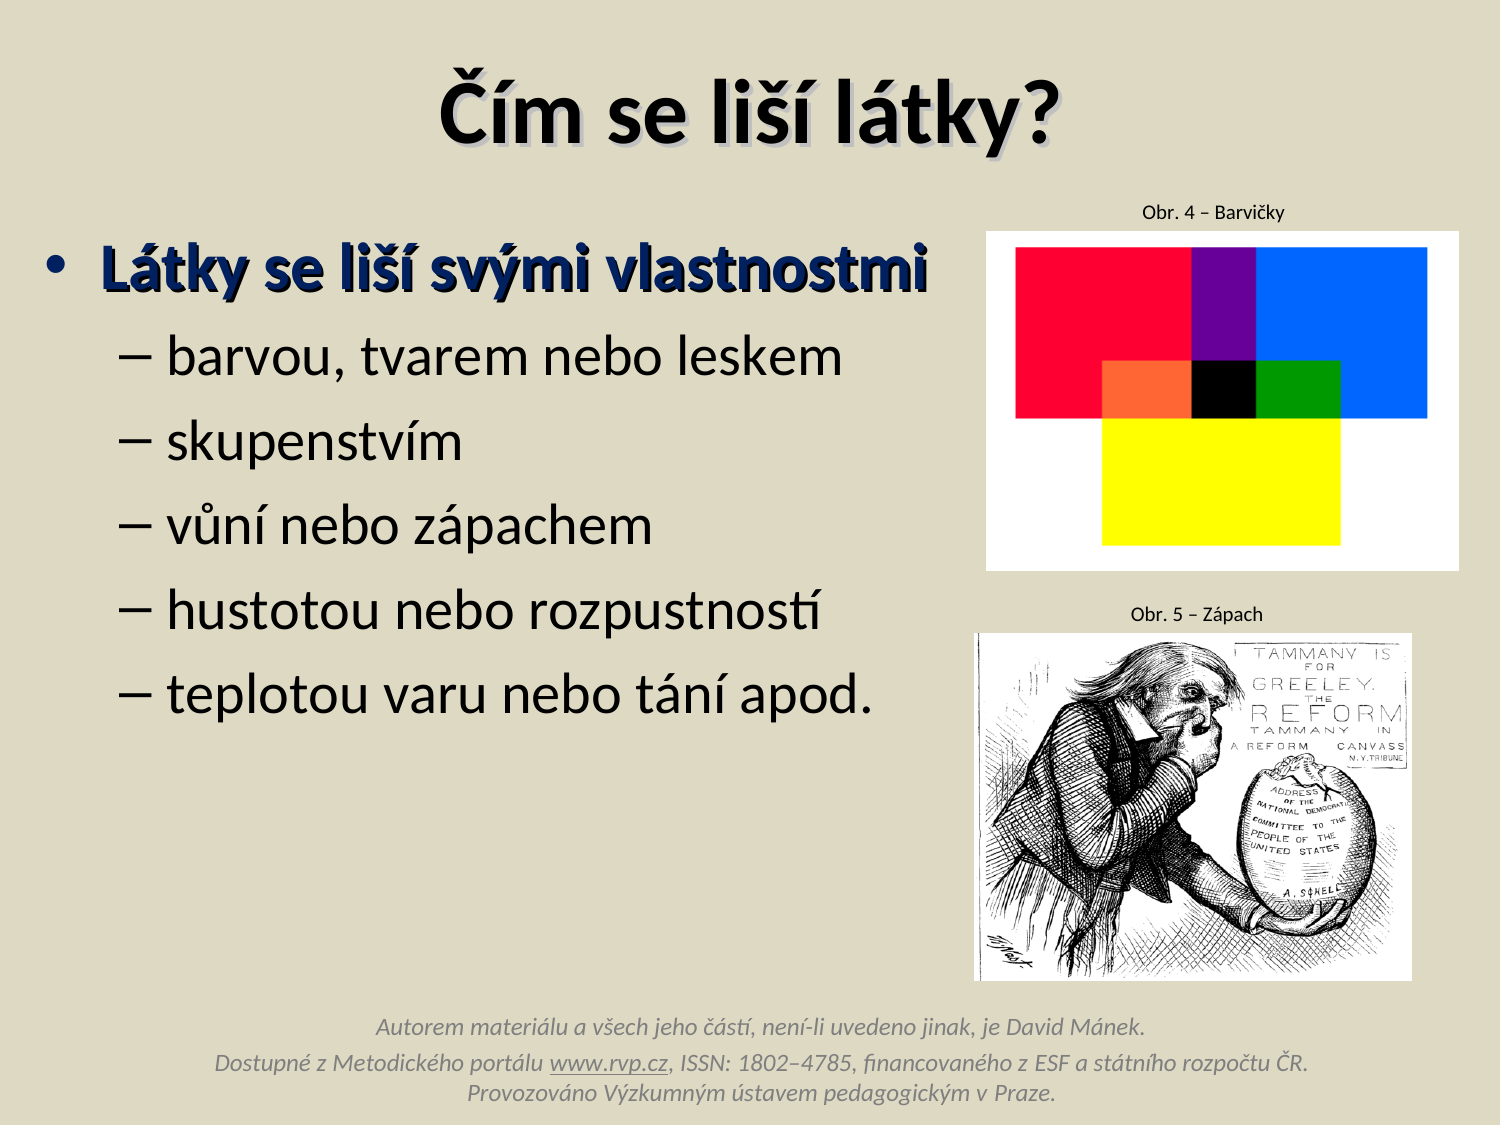

# Čím se liší látky?
Obr. 4 – Barvičky
Látky se liší svými vlastnostmi
barvou, tvarem nebo leskem
skupenstvím
vůní nebo zápachem
hustotou nebo rozpustností
teplotou varu nebo tání apod.
Obr. 5 – Zápach
Autorem materiálu a všech jeho částí, není-li uvedeno jinak, je David Mánek.
Dostupné z Metodického portálu www.rvp.cz, ISSN: 1802–4785, financovaného z ESF a státního rozpočtu ČR. Provozováno Výzkumným ústavem pedagogickým v Praze.